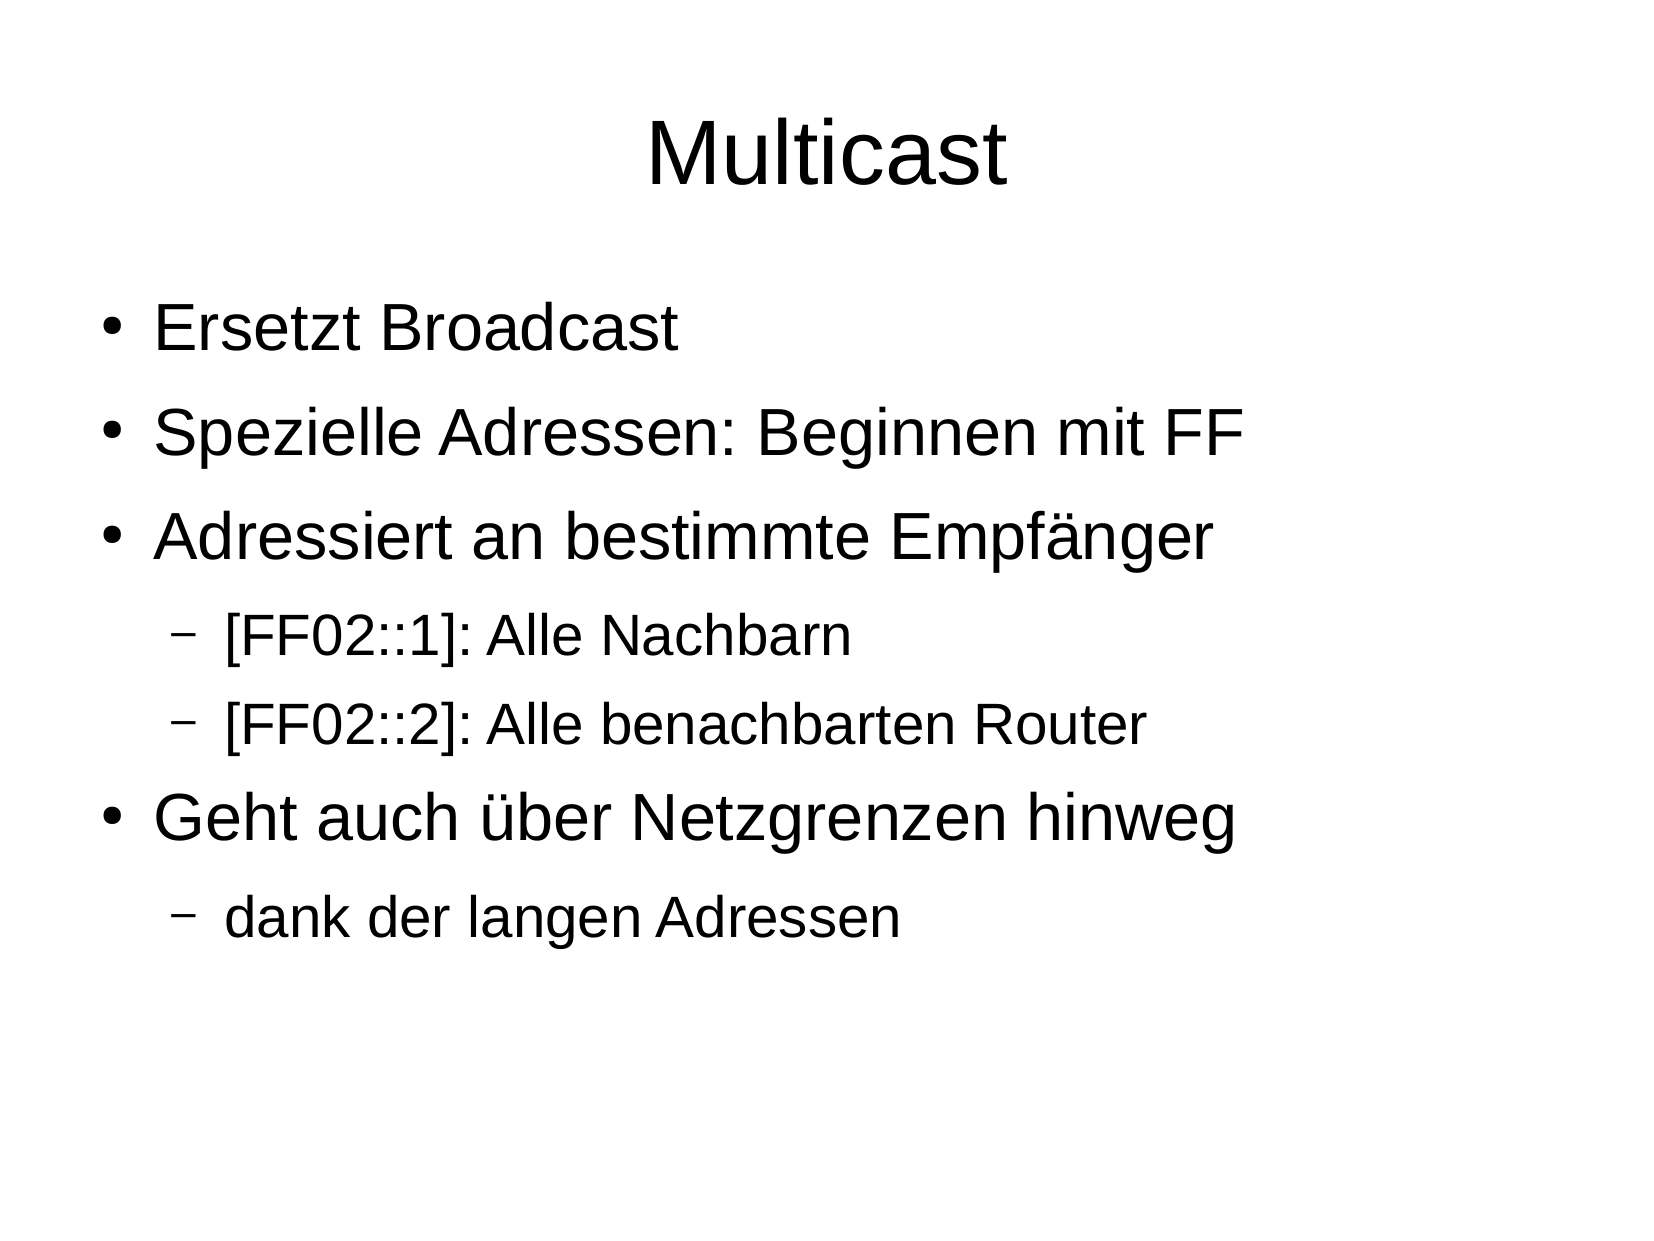

# Multicast
Ersetzt Broadcast
Spezielle Adressen: Beginnen mit FF
Adressiert an bestimmte Empfänger
[FF02::1]: Alle Nachbarn
[FF02::2]: Alle benachbarten Router
Geht auch über Netzgrenzen hinweg
dank der langen Adressen